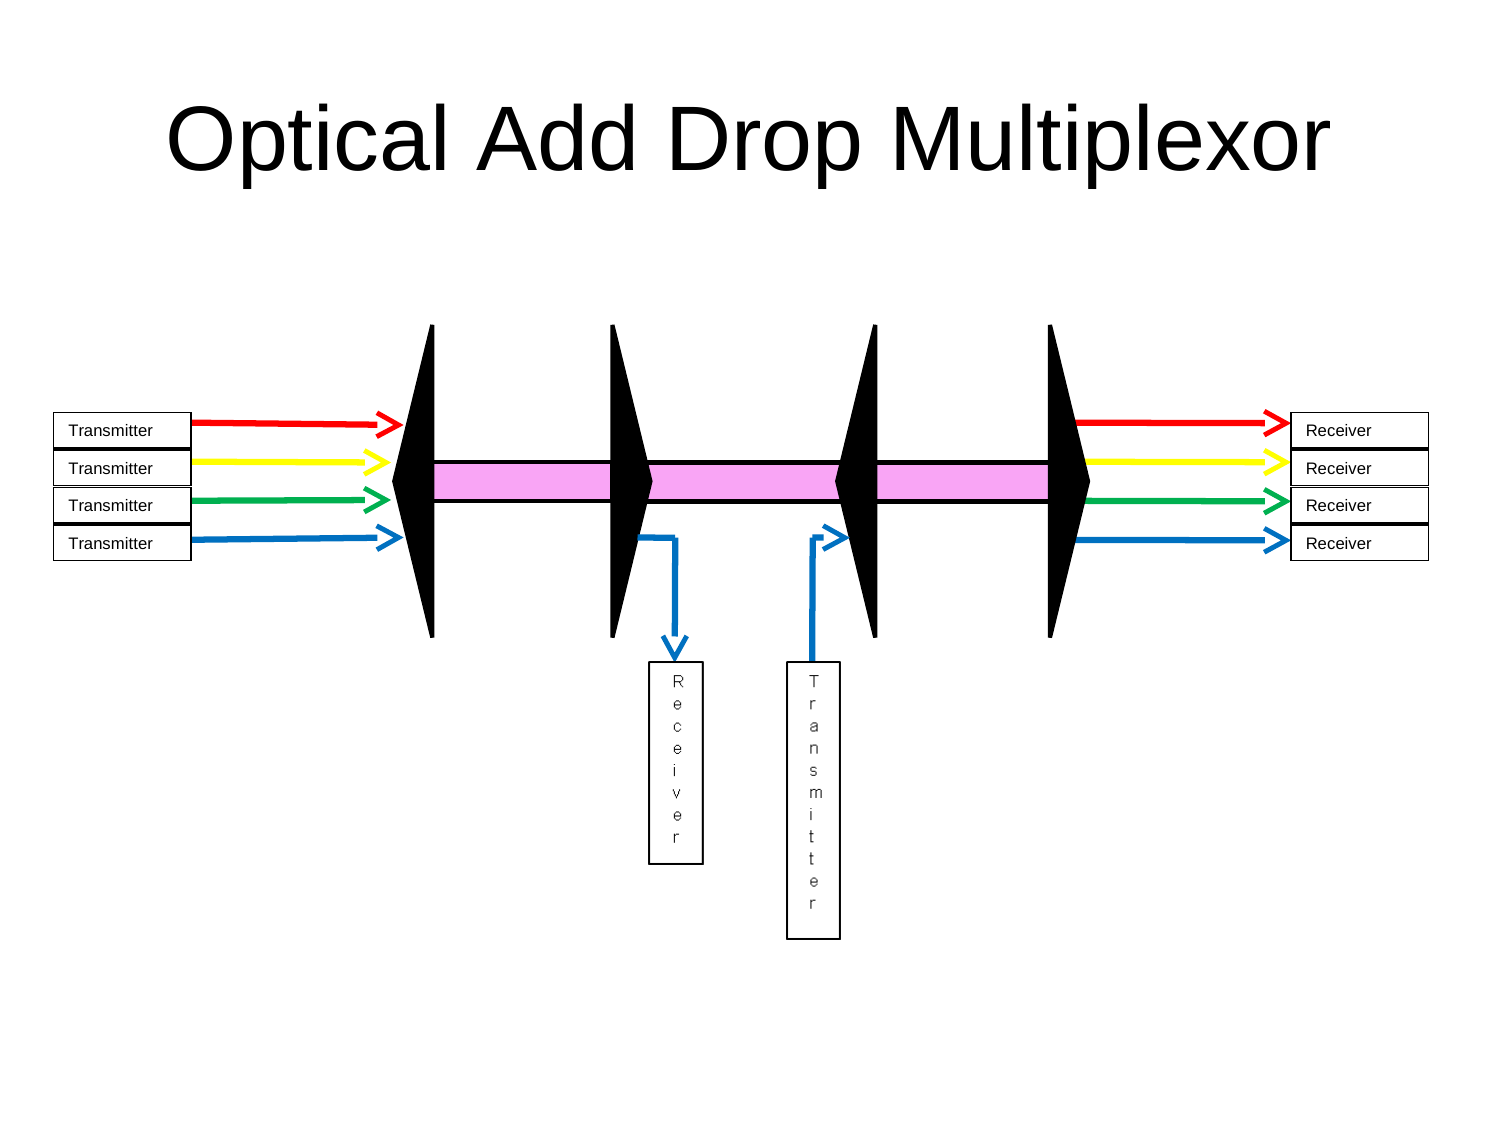

# Optical Add Drop Multiplexor
Transmitter
Receiver
Transmitter
Receiver
Transmitter
Receiver
Transmitter
Receiver